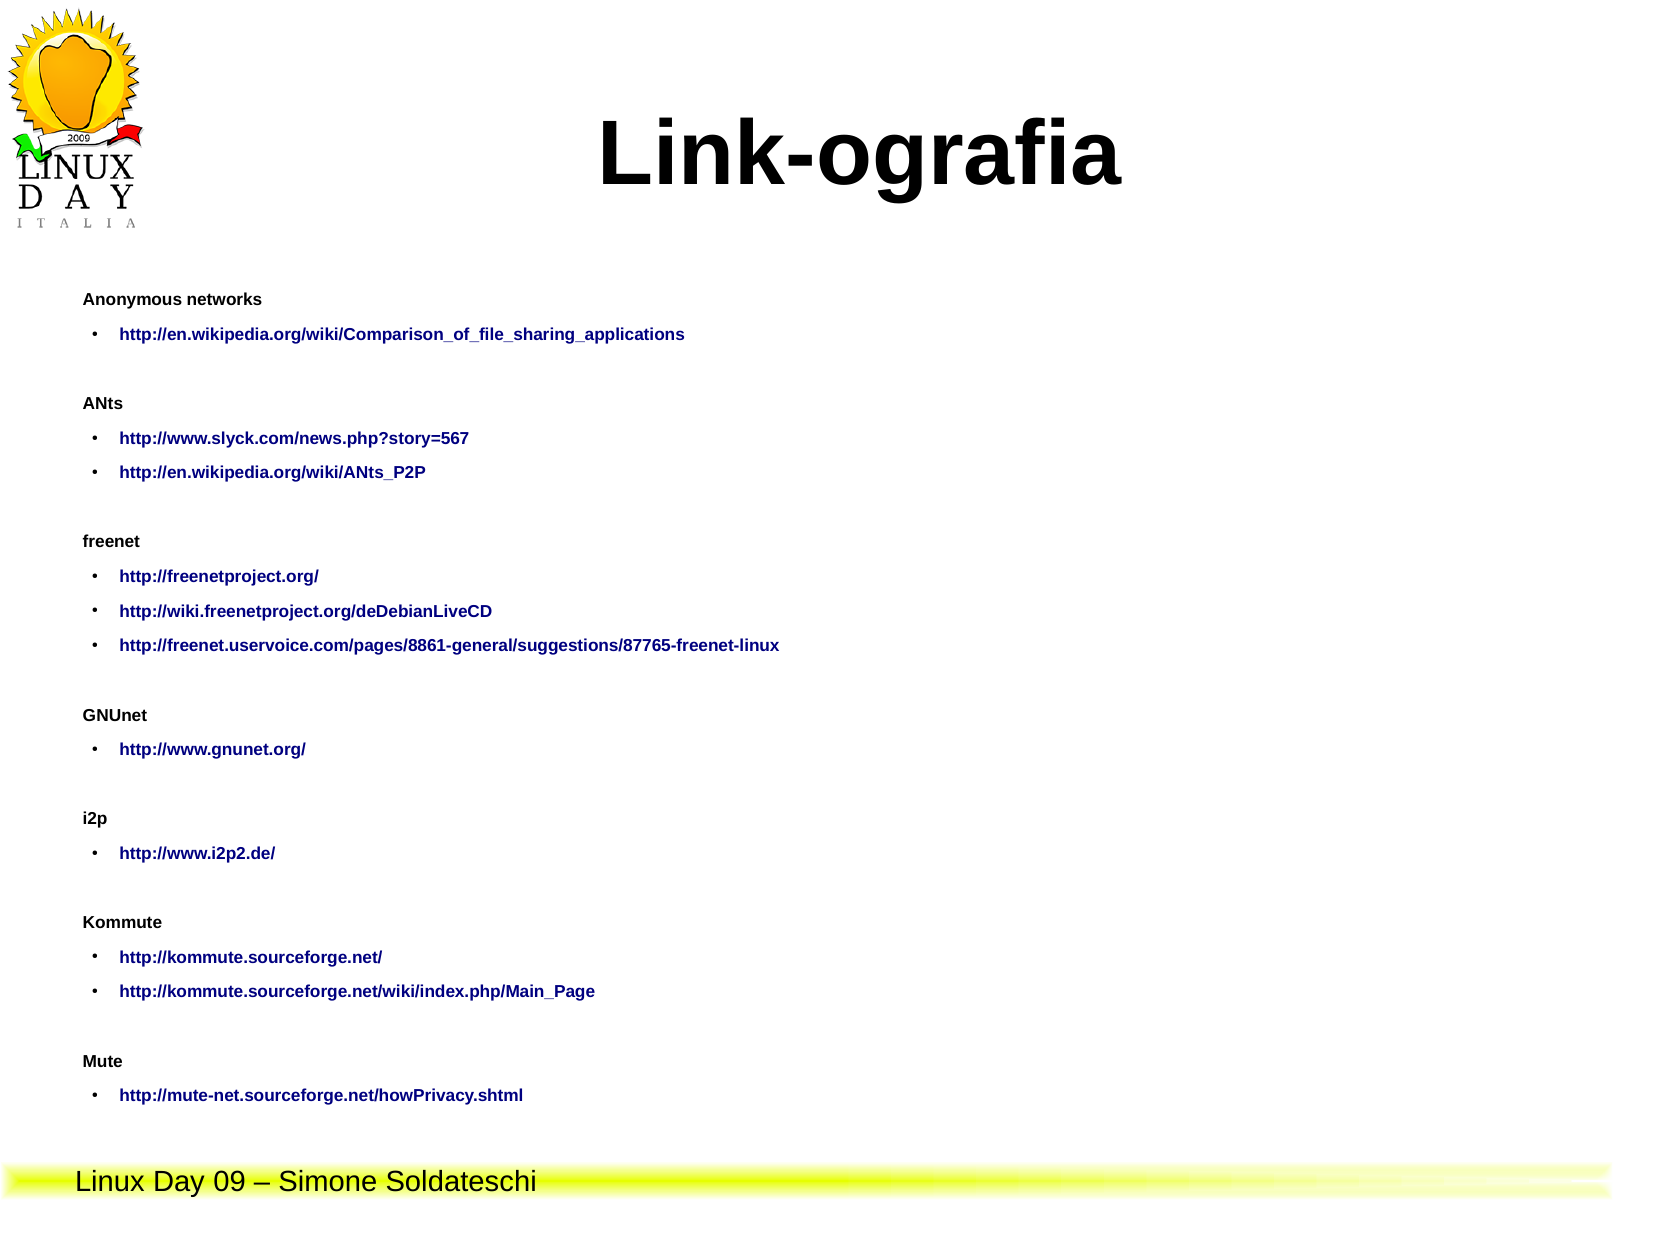

# Link-ografia
Anonymous networks
http://en.wikipedia.org/wiki/Comparison_of_file_sharing_applications
ANts
http://www.slyck.com/news.php?story=567
http://en.wikipedia.org/wiki/ANts_P2P
freenet
http://freenetproject.org/
http://wiki.freenetproject.org/deDebianLiveCD
http://freenet.uservoice.com/pages/8861-general/suggestions/87765-freenet-linux
GNUnet
http://www.gnunet.org/
i2p
http://www.i2p2.de/
Kommute
http://kommute.sourceforge.net/
http://kommute.sourceforge.net/wiki/index.php/Main_Page
Mute
http://mute-net.sourceforge.net/howPrivacy.shtml